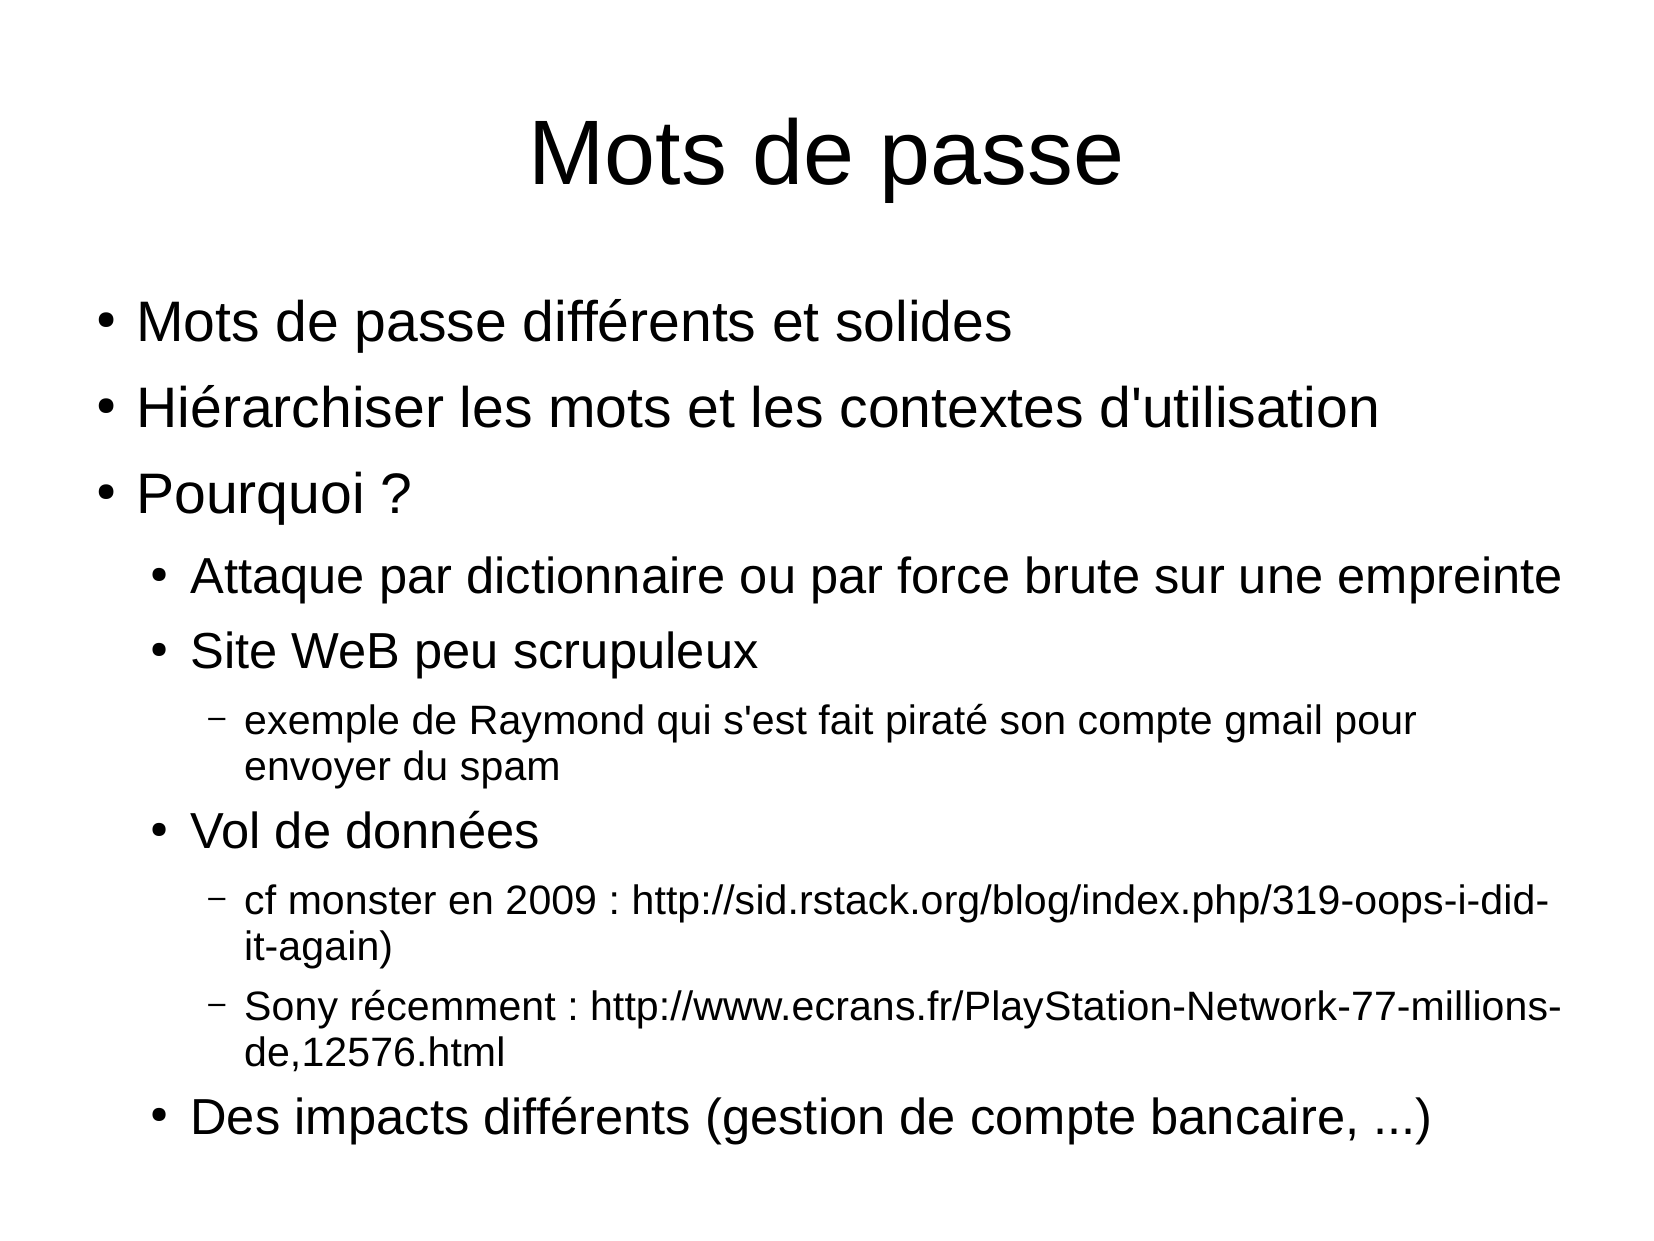

# Mots de passe
Mots de passe différents et solides
Hiérarchiser les mots et les contextes d'utilisation
Pourquoi ?
Attaque par dictionnaire ou par force brute sur une empreinte
Site WeB peu scrupuleux
exemple de Raymond qui s'est fait piraté son compte gmail pour envoyer du spam
Vol de données
cf monster en 2009 : http://sid.rstack.org/blog/index.php/319-oops-i-did-it-again)
Sony récemment : http://www.ecrans.fr/PlayStation-Network-77-millions-de,12576.html
Des impacts différents (gestion de compte bancaire, ...)